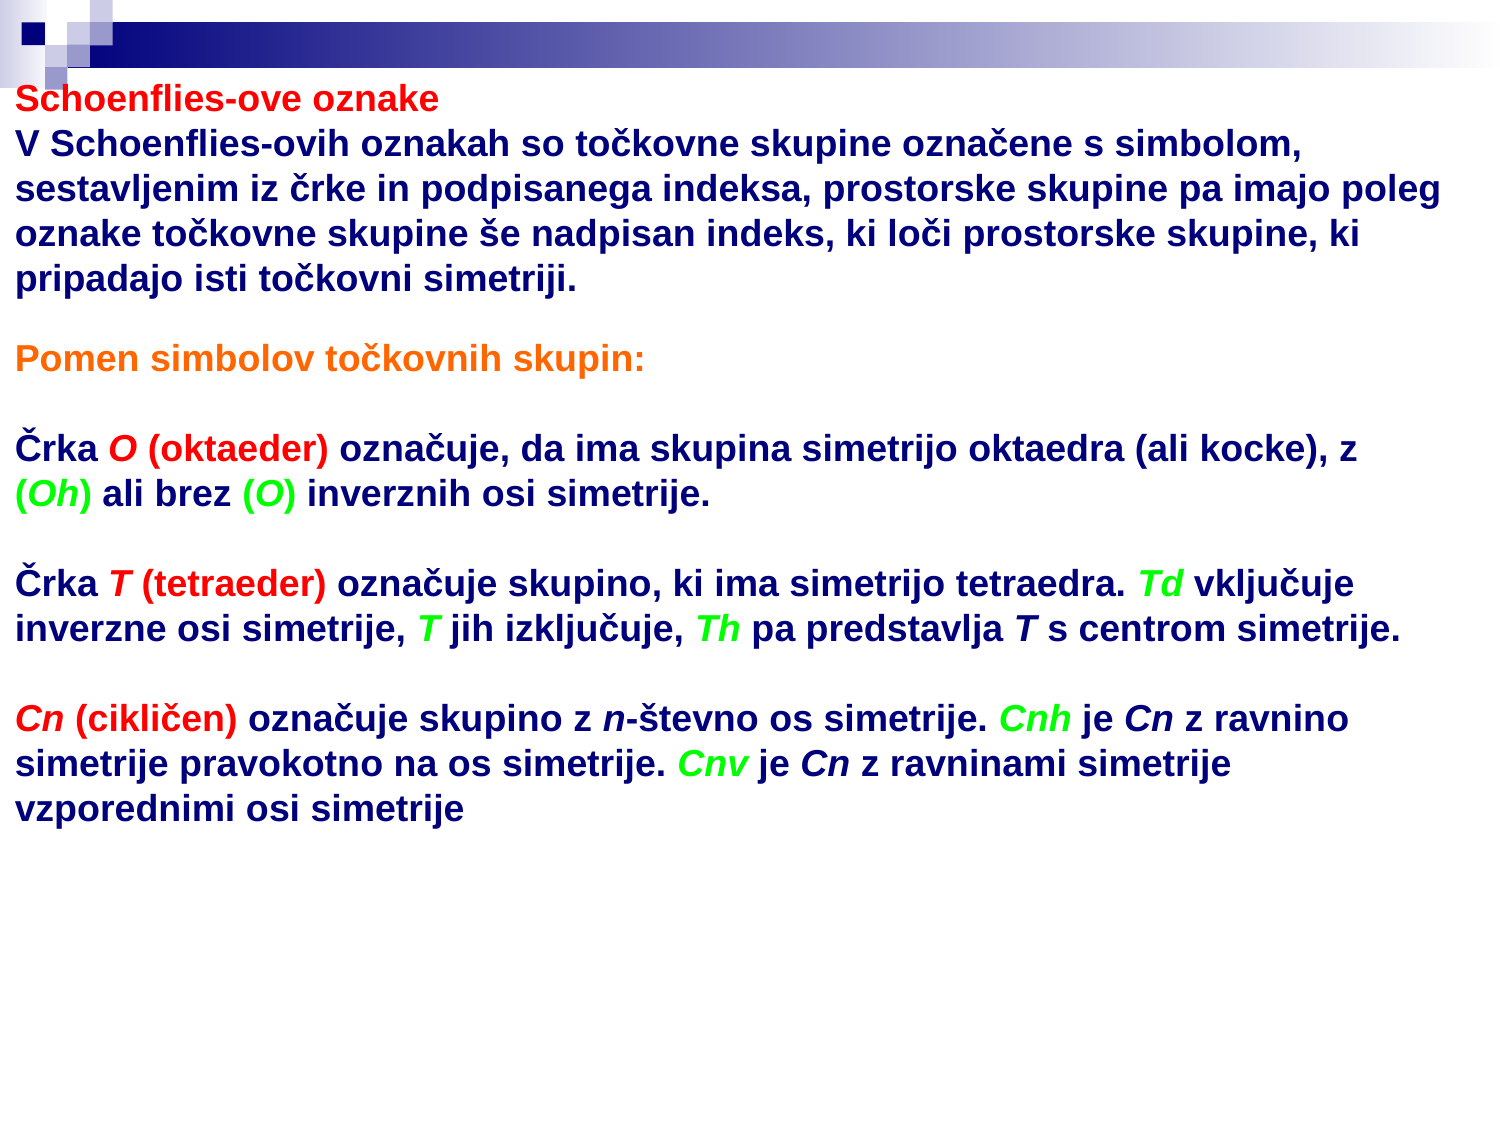

Schoenflies-ove oznake
V Schoenflies-ovih oznakah so točkovne skupine označene s simbolom, sestavljenim iz črke in podpisanega indeksa, prostorske skupine pa imajo poleg
oznake točkovne skupine še nadpisan indeks, ki loči prostorske skupine, ki pripadajo isti točkovni simetriji.
Pomen simbolov točkovnih skupin:
Črka O (oktaeder) označuje, da ima skupina simetrijo oktaedra (ali kocke), z (Oh) ali brez (O) inverznih osi simetrije.
Črka T (tetraeder) označuje skupino, ki ima simetrijo tetraedra. Td vključuje inverzne osi simetrije, T jih izključuje, Th pa predstavlja T s centrom simetrije.
Cn (cikličen) označuje skupino z n-števno os simetrije. Cnh je Cn z ravnino simetrije pravokotno na os simetrije. Cnv je Cn z ravninami simetrije vzporednimi osi simetrije